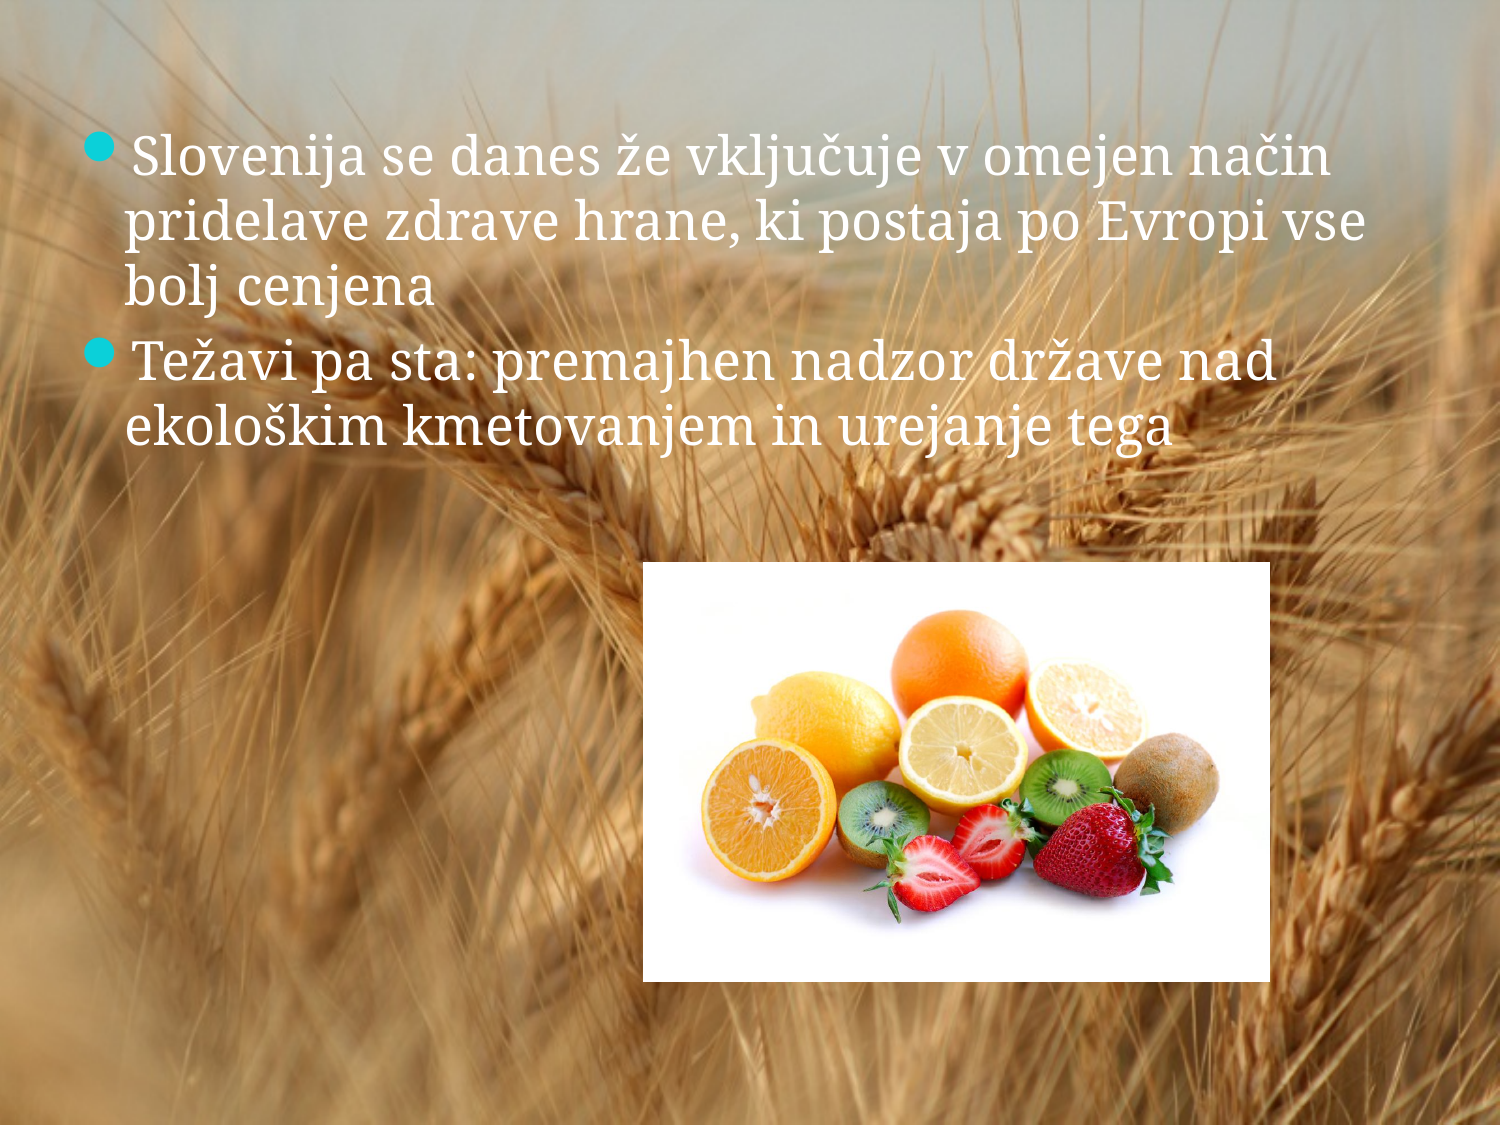

# Slovenija se danes že vključuje v omejen način pridelave zdrave hrane, ki postaja po Evropi vse bolj cenjena
Težavi pa sta: premajhen nadzor države nad ekološkim kmetovanjem in urejanje tega